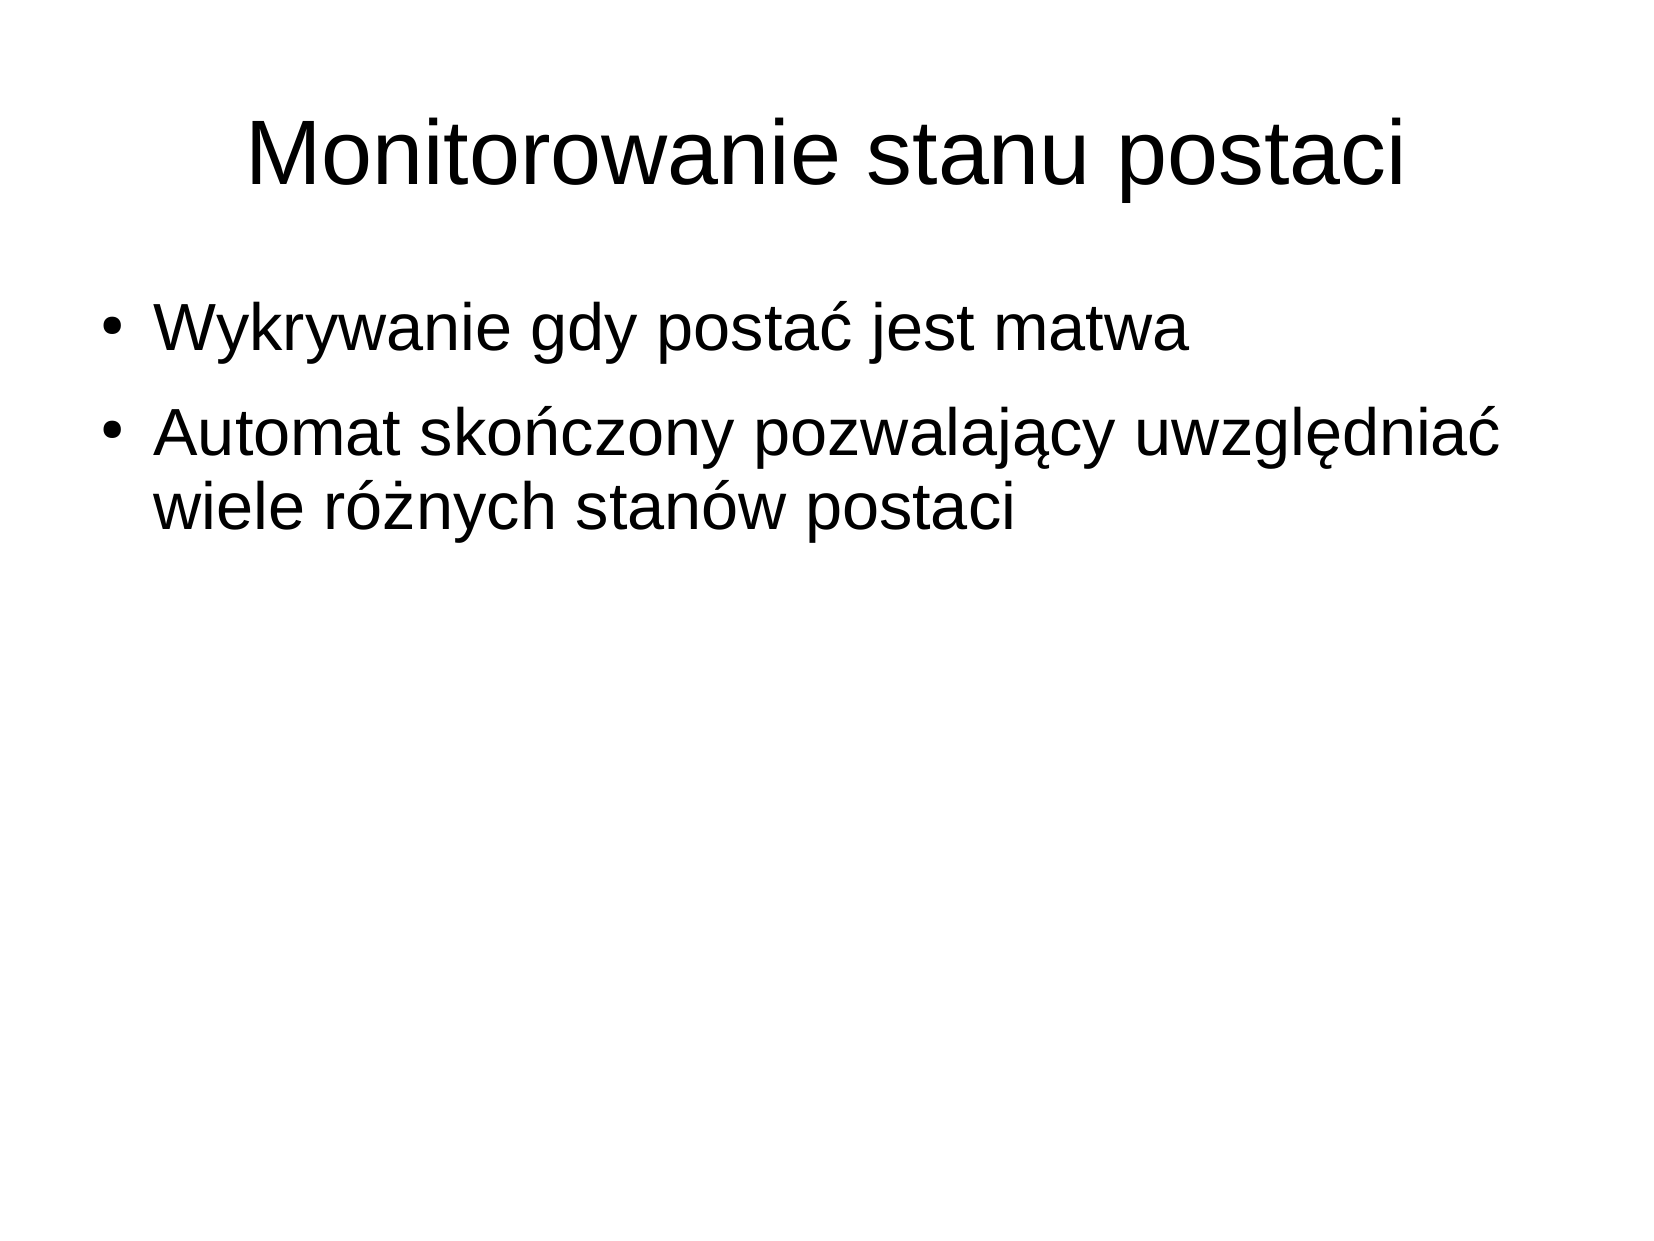

# Monitorowanie stanu postaci
Wykrywanie gdy postać jest matwa
Automat skończony pozwalający uwzględniać wiele różnych stanów postaci